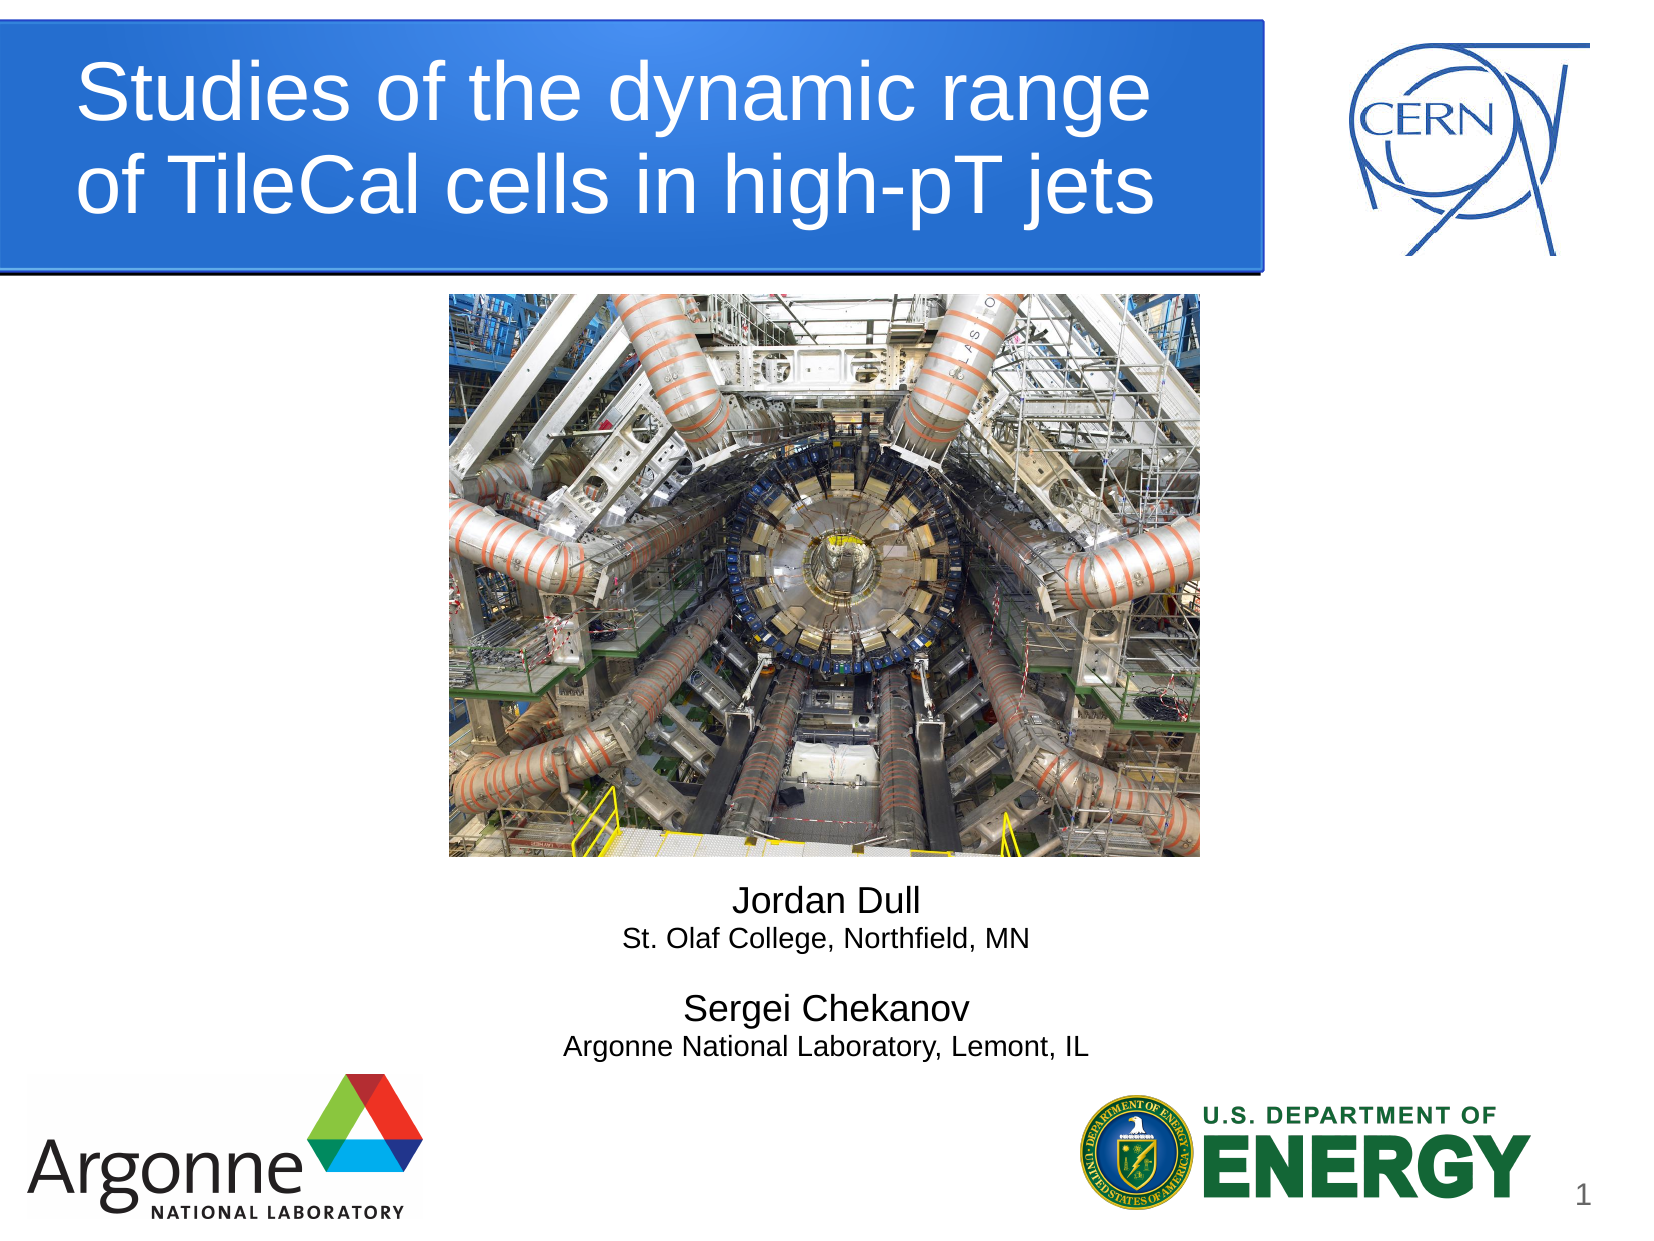

# Studies of the dynamic range of TileCal cells in high-pT jets
Jordan Dull
St. Olaf College, Northfield, MN
Sergei Chekanov
Argonne National Laboratory, Lemont, IL